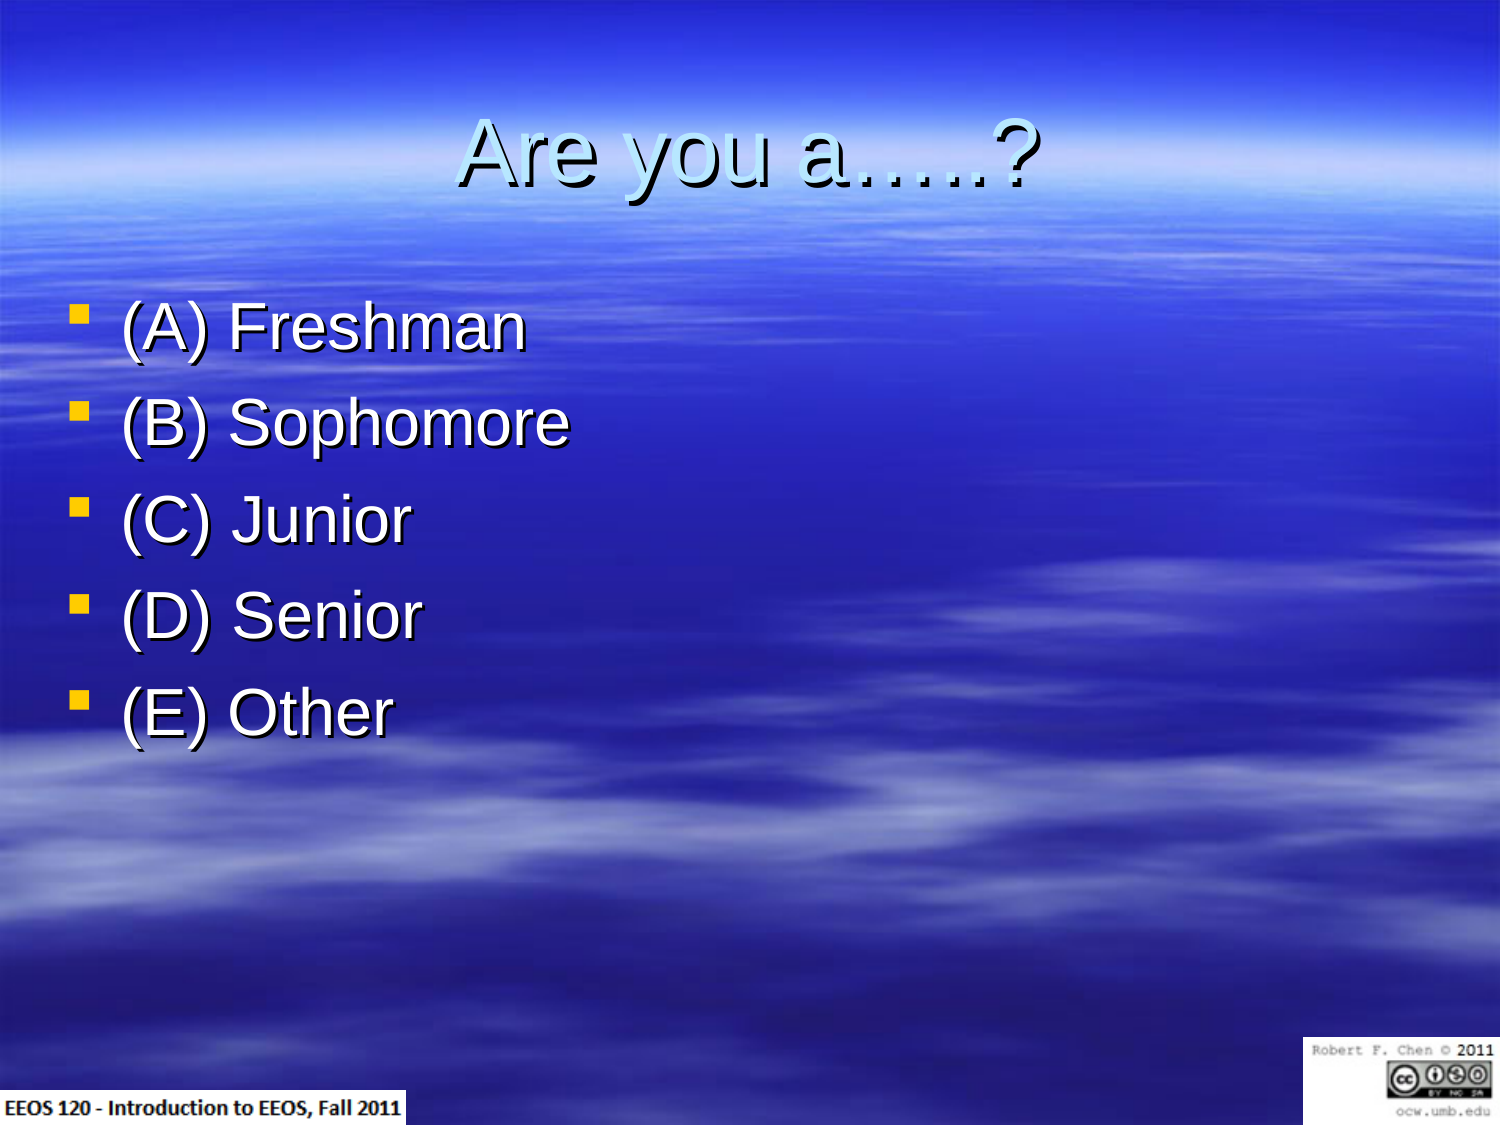

# Are you a…..?
(A) Freshman
(B) Sophomore
(C) Junior
(D) Senior
(E) Other